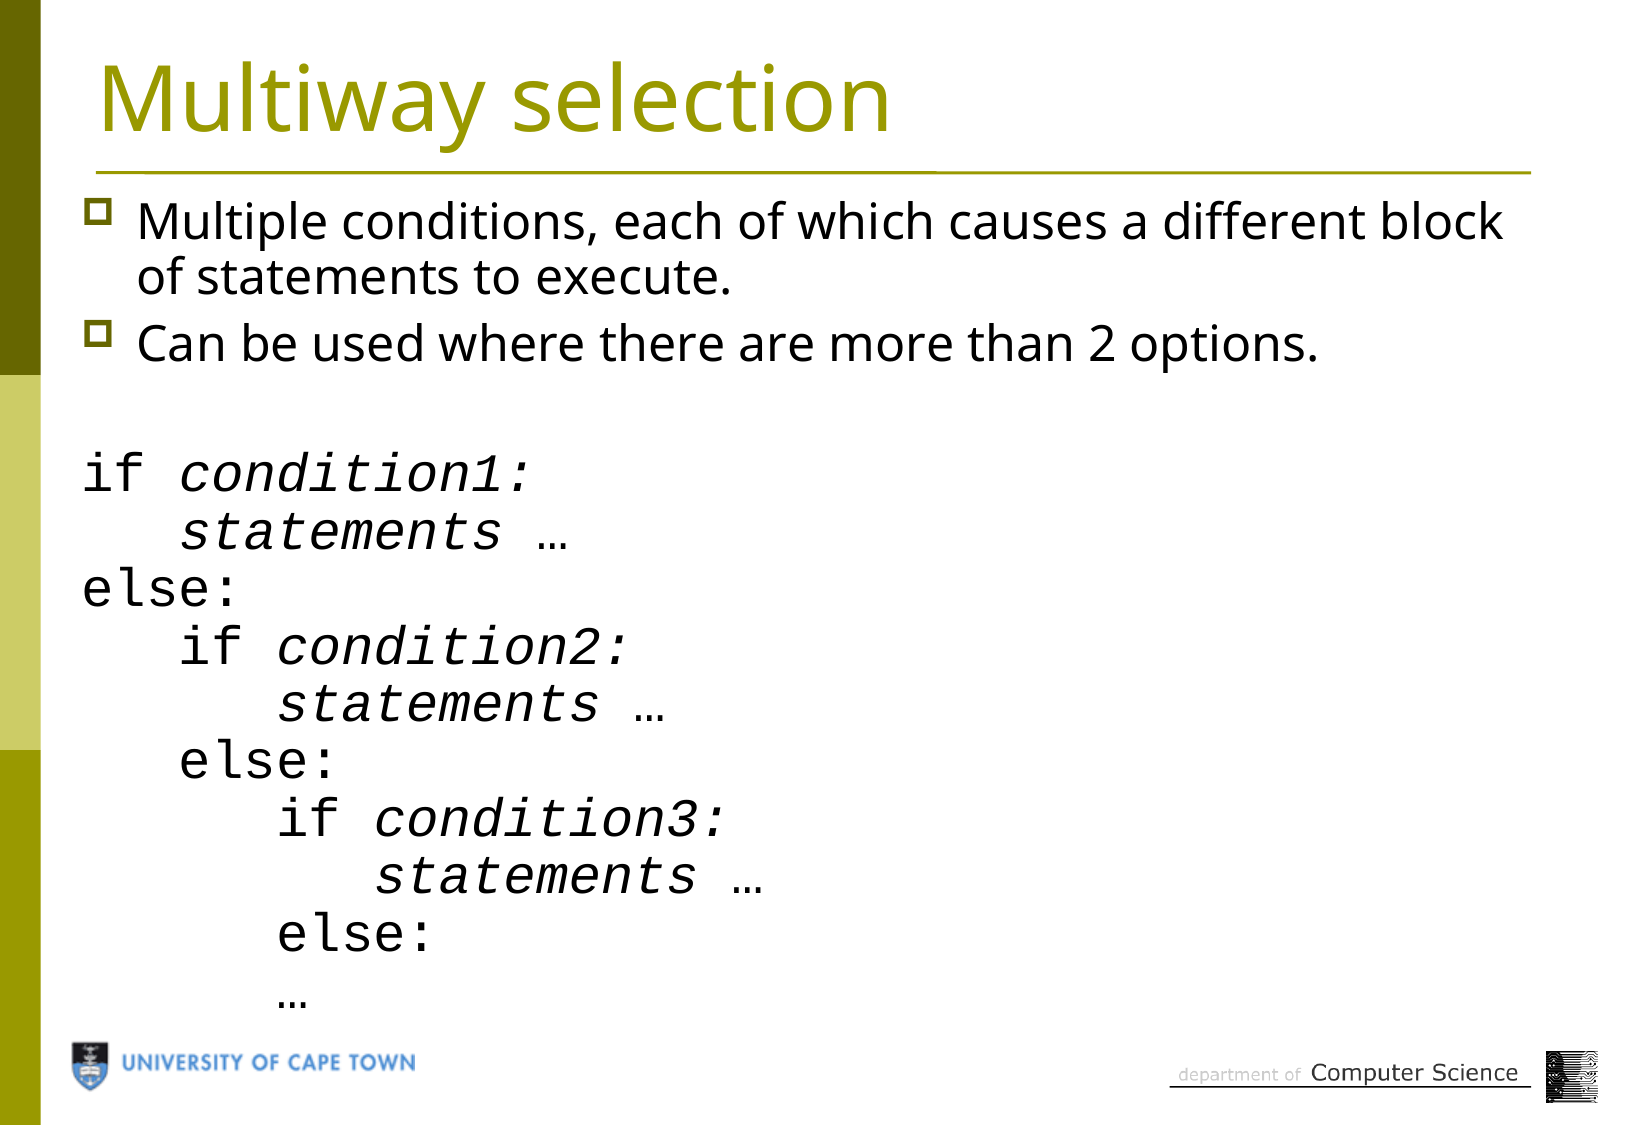

# Multiway selection
Multiple conditions, each of which causes a different block of statements to execute.
Can be used where there are more than 2 options.
if condition1:
 statements …
else:
 if condition2:
 statements …
 else:
 if condition3:
 statements …
 else:
 …